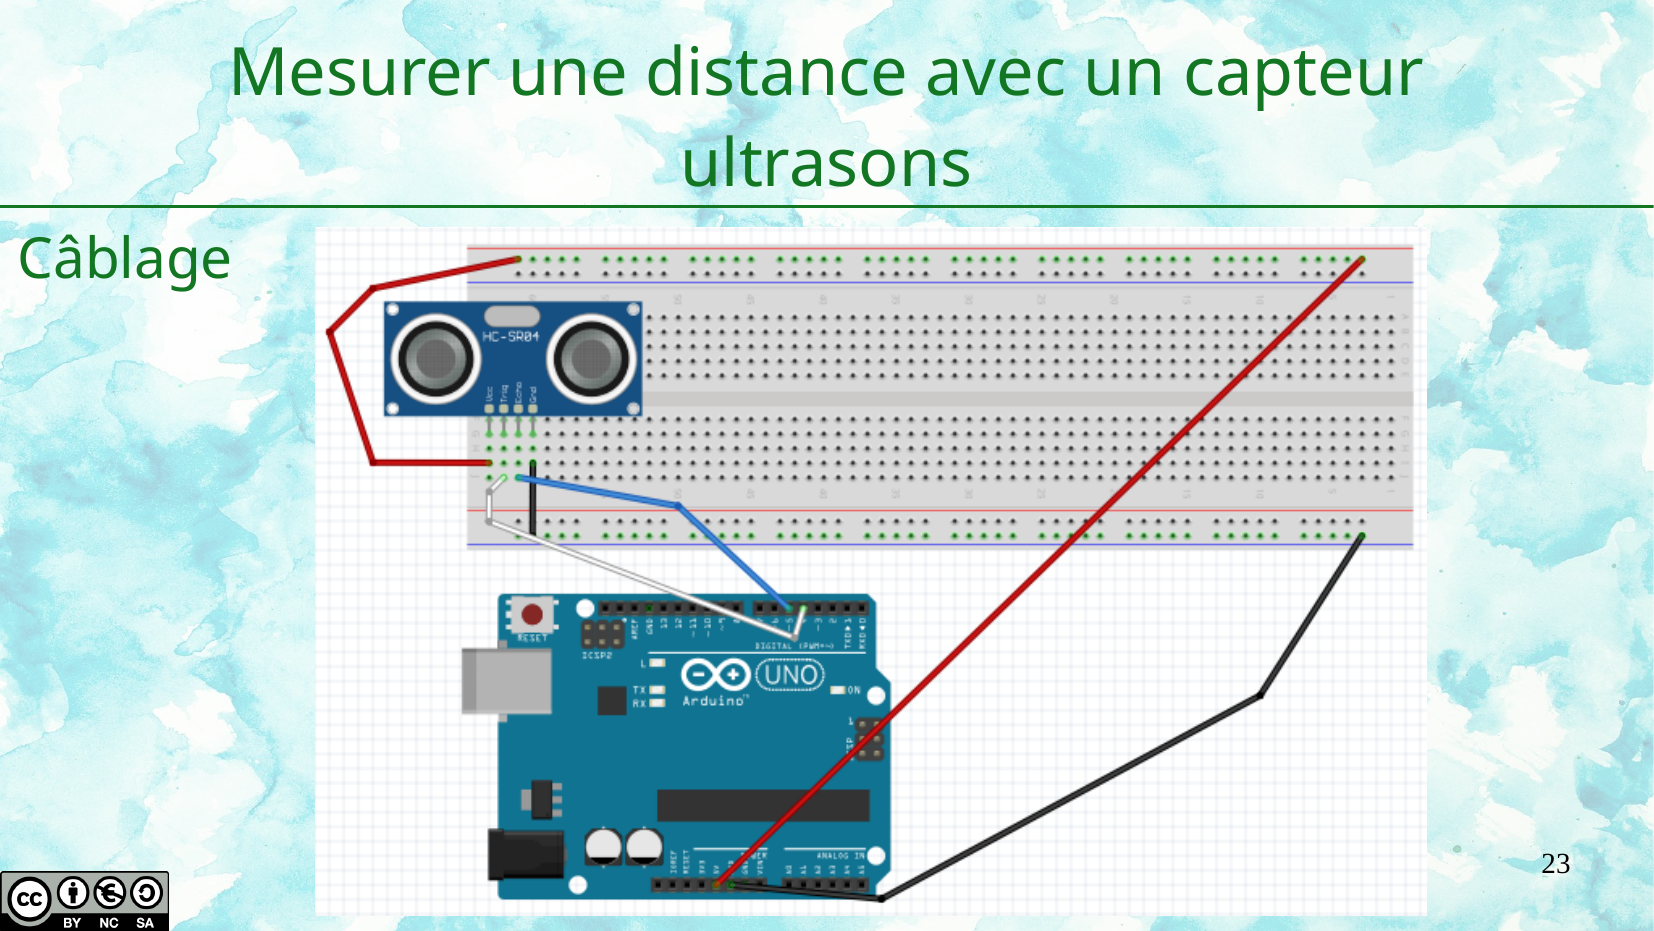

# Mesurer une distance avec un capteur ultrasons
Câblage
23